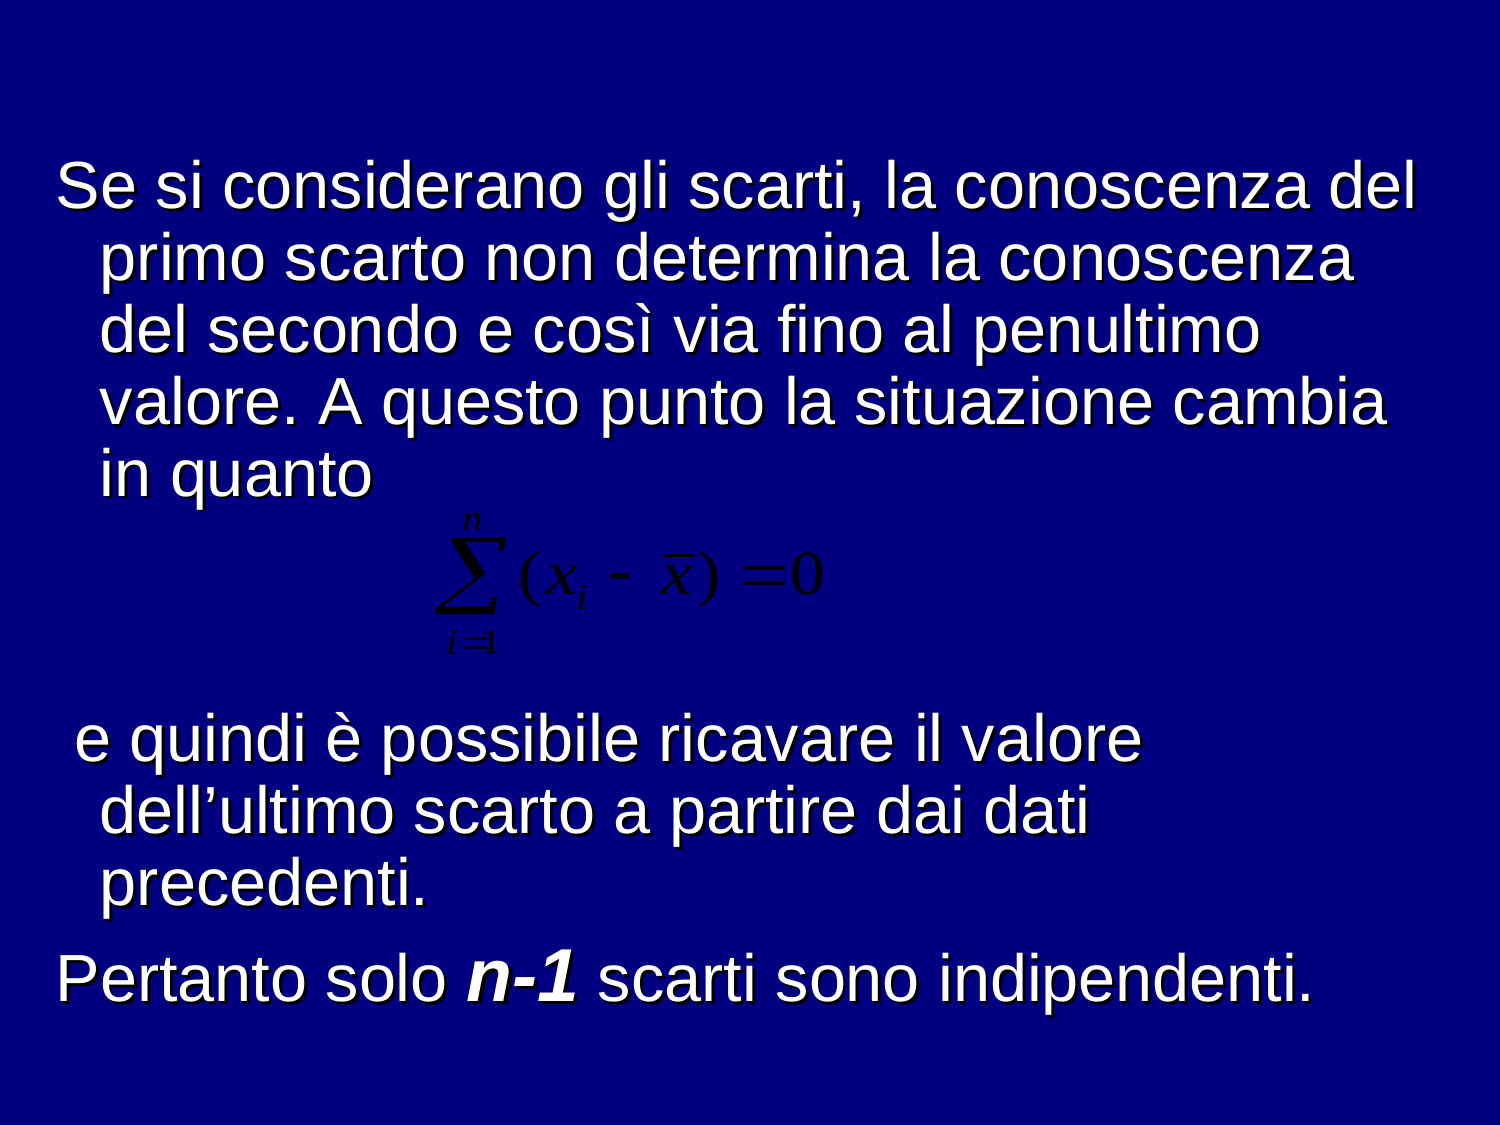

Se si considerano gli scarti, la conoscenza del primo scarto non determina la conoscenza del secondo e così via fino al penultimo valore. A questo punto la situazione cambia in quanto
 e quindi è possibile ricavare il valore dell’ultimo scarto a partire dai dati precedenti.
Pertanto solo n-1 scarti sono indipendenti.